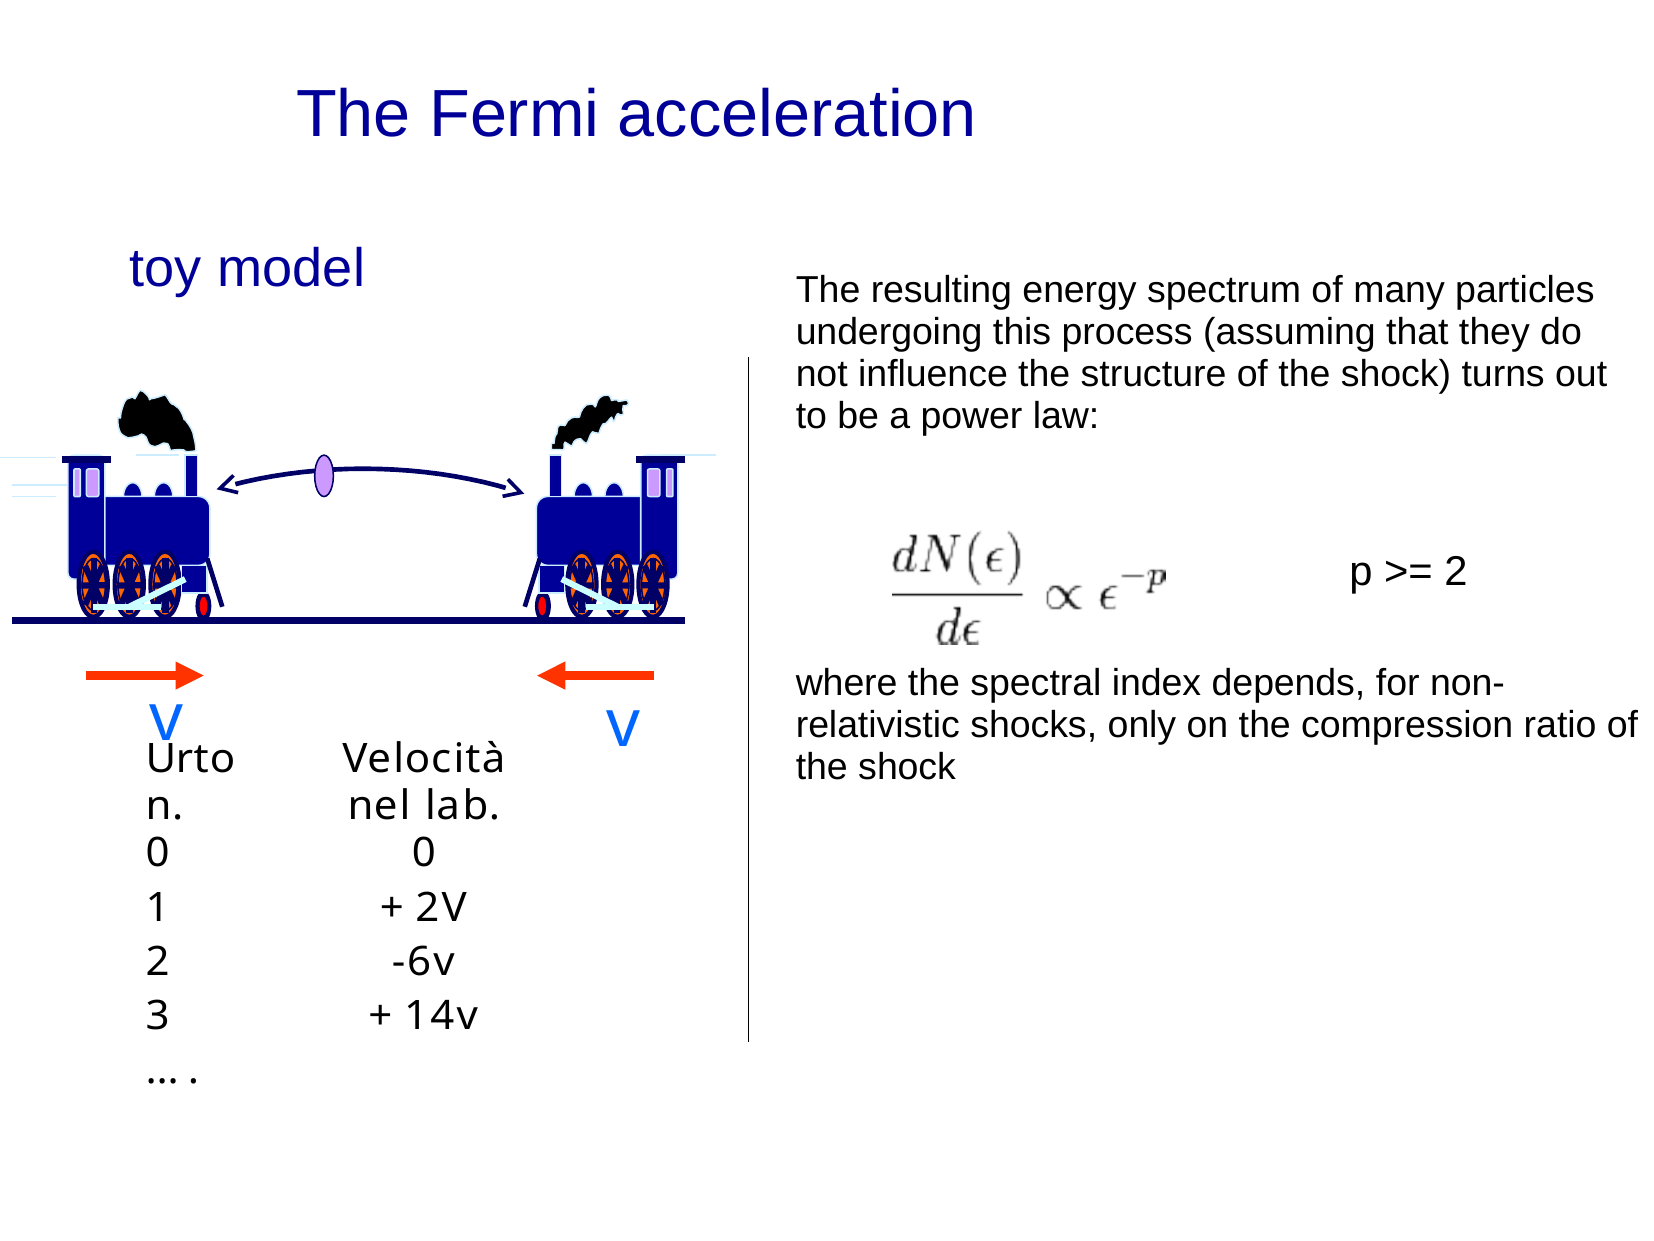

The Fermi acceleration
 toy model
The resulting energy spectrum of many particles undergoing this process (assuming that they do not influence the structure of the shock) turns out to be a power law:
where the spectral index depends, for non-relativistic shocks, only on the compression ratio of the shock
p >= 2
v
v